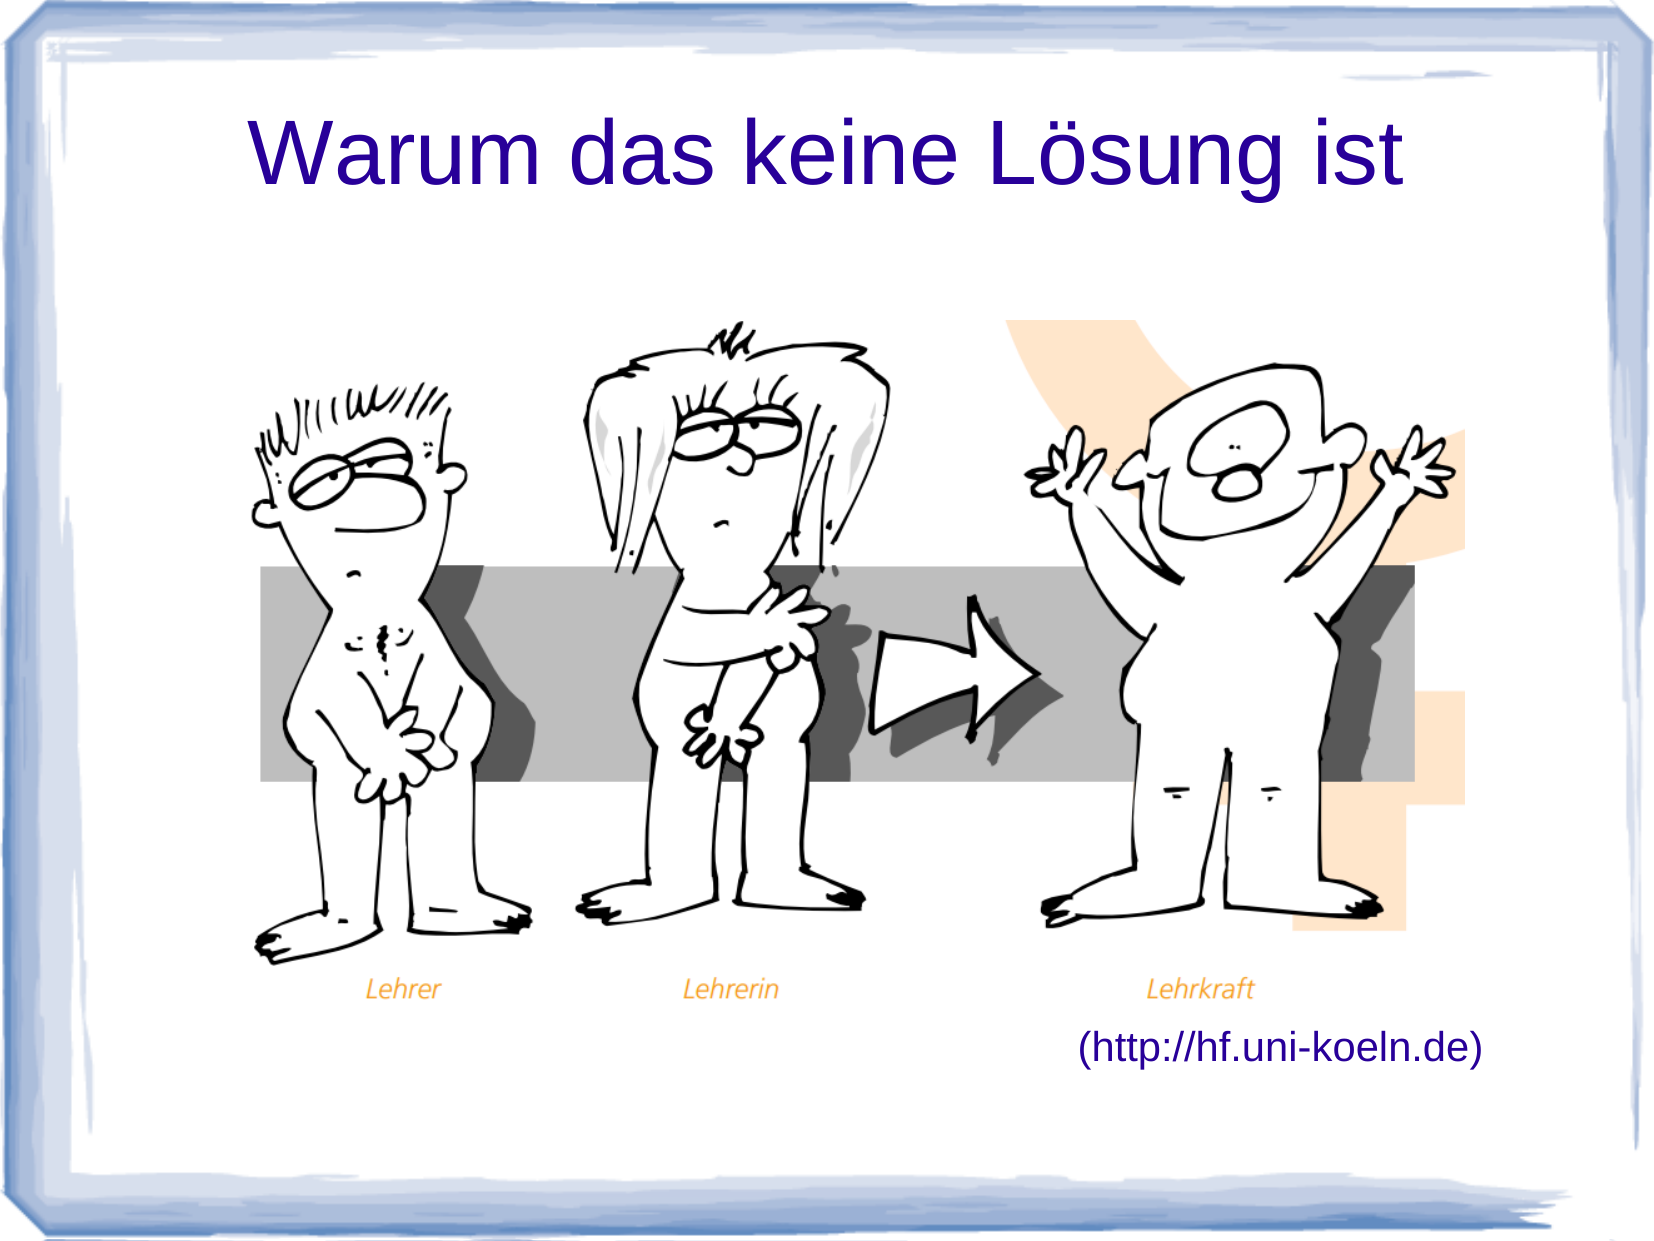

# Warum das keine Lösung ist
													(http://hf.uni-koeln.de)